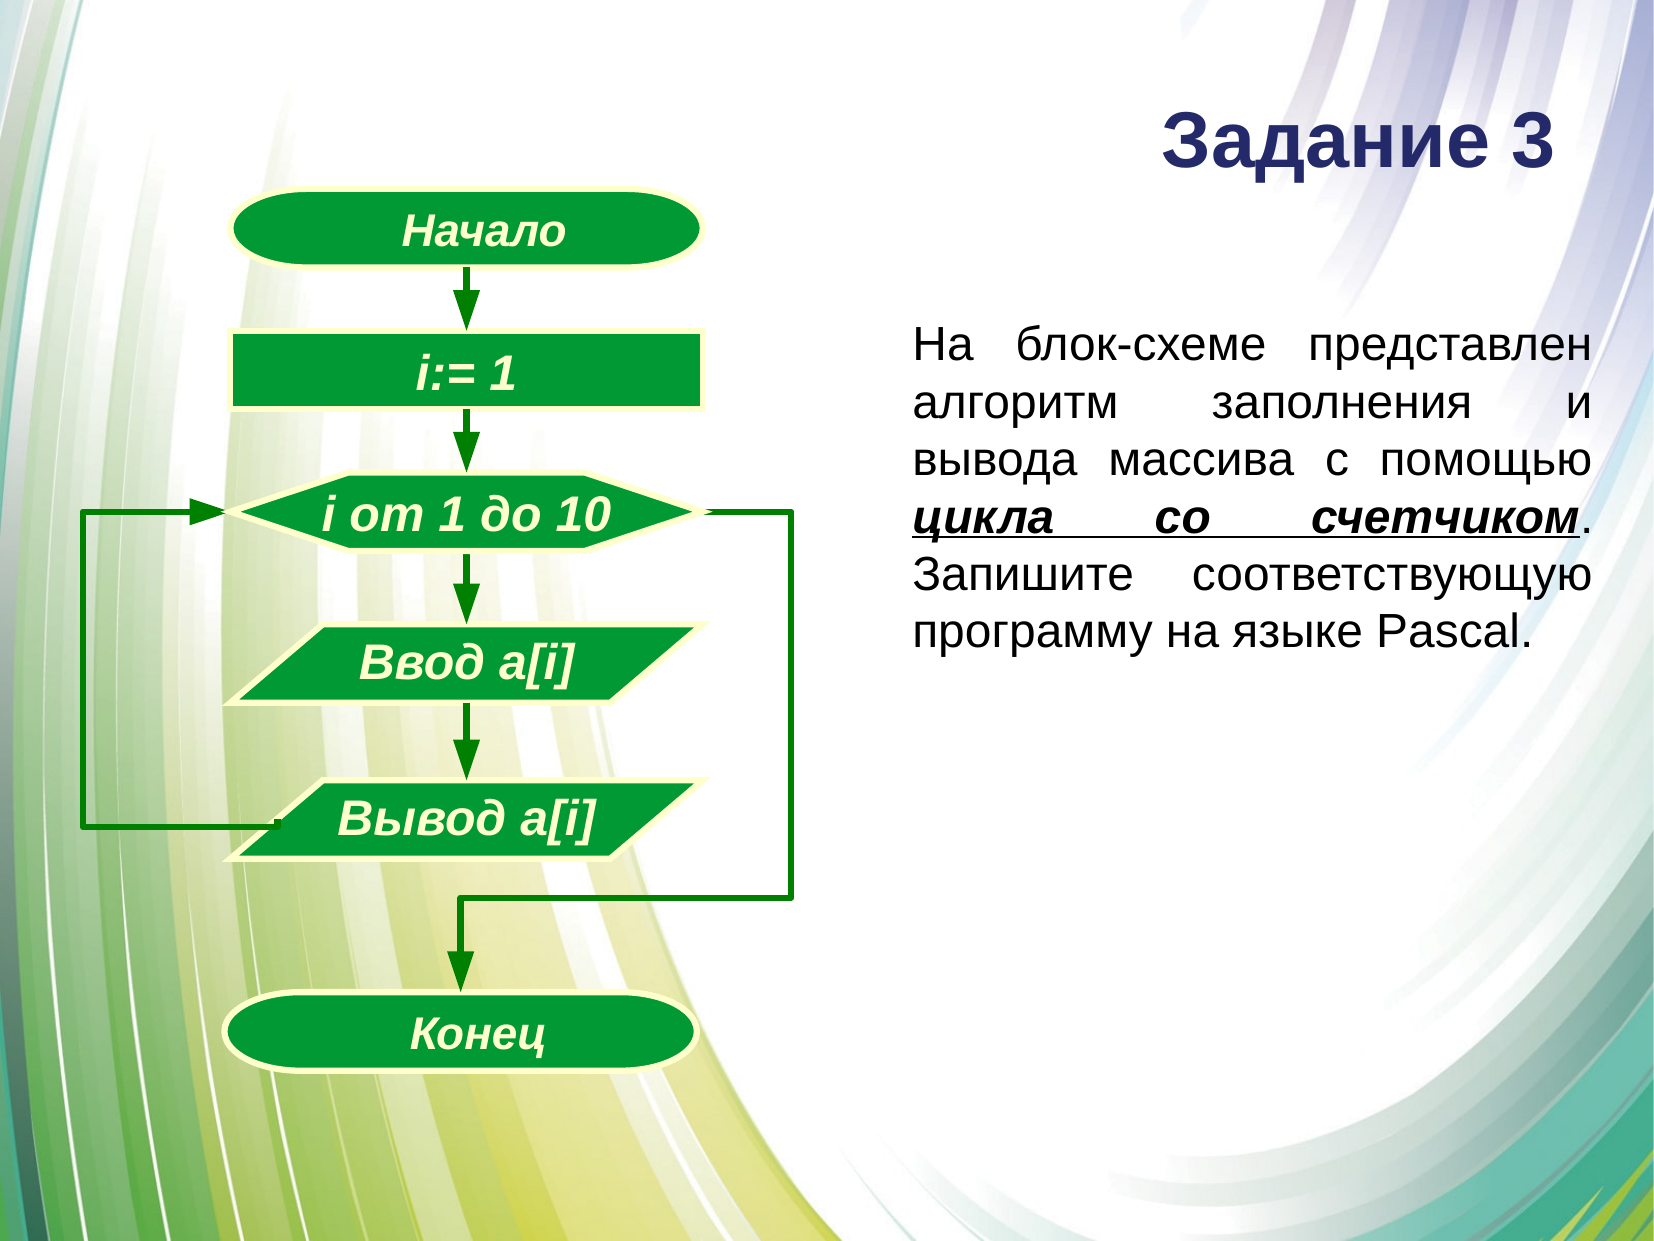

Задание 3
Начало
На блок-схеме представлен алгоритм заполнения и вывода массива с помощью цикла со счетчиком. Запишите соответствующую программу на языке Pascal.
i:= 1
i от 1 до 10
Ввод a[i]
Вывод a[i]
Конец